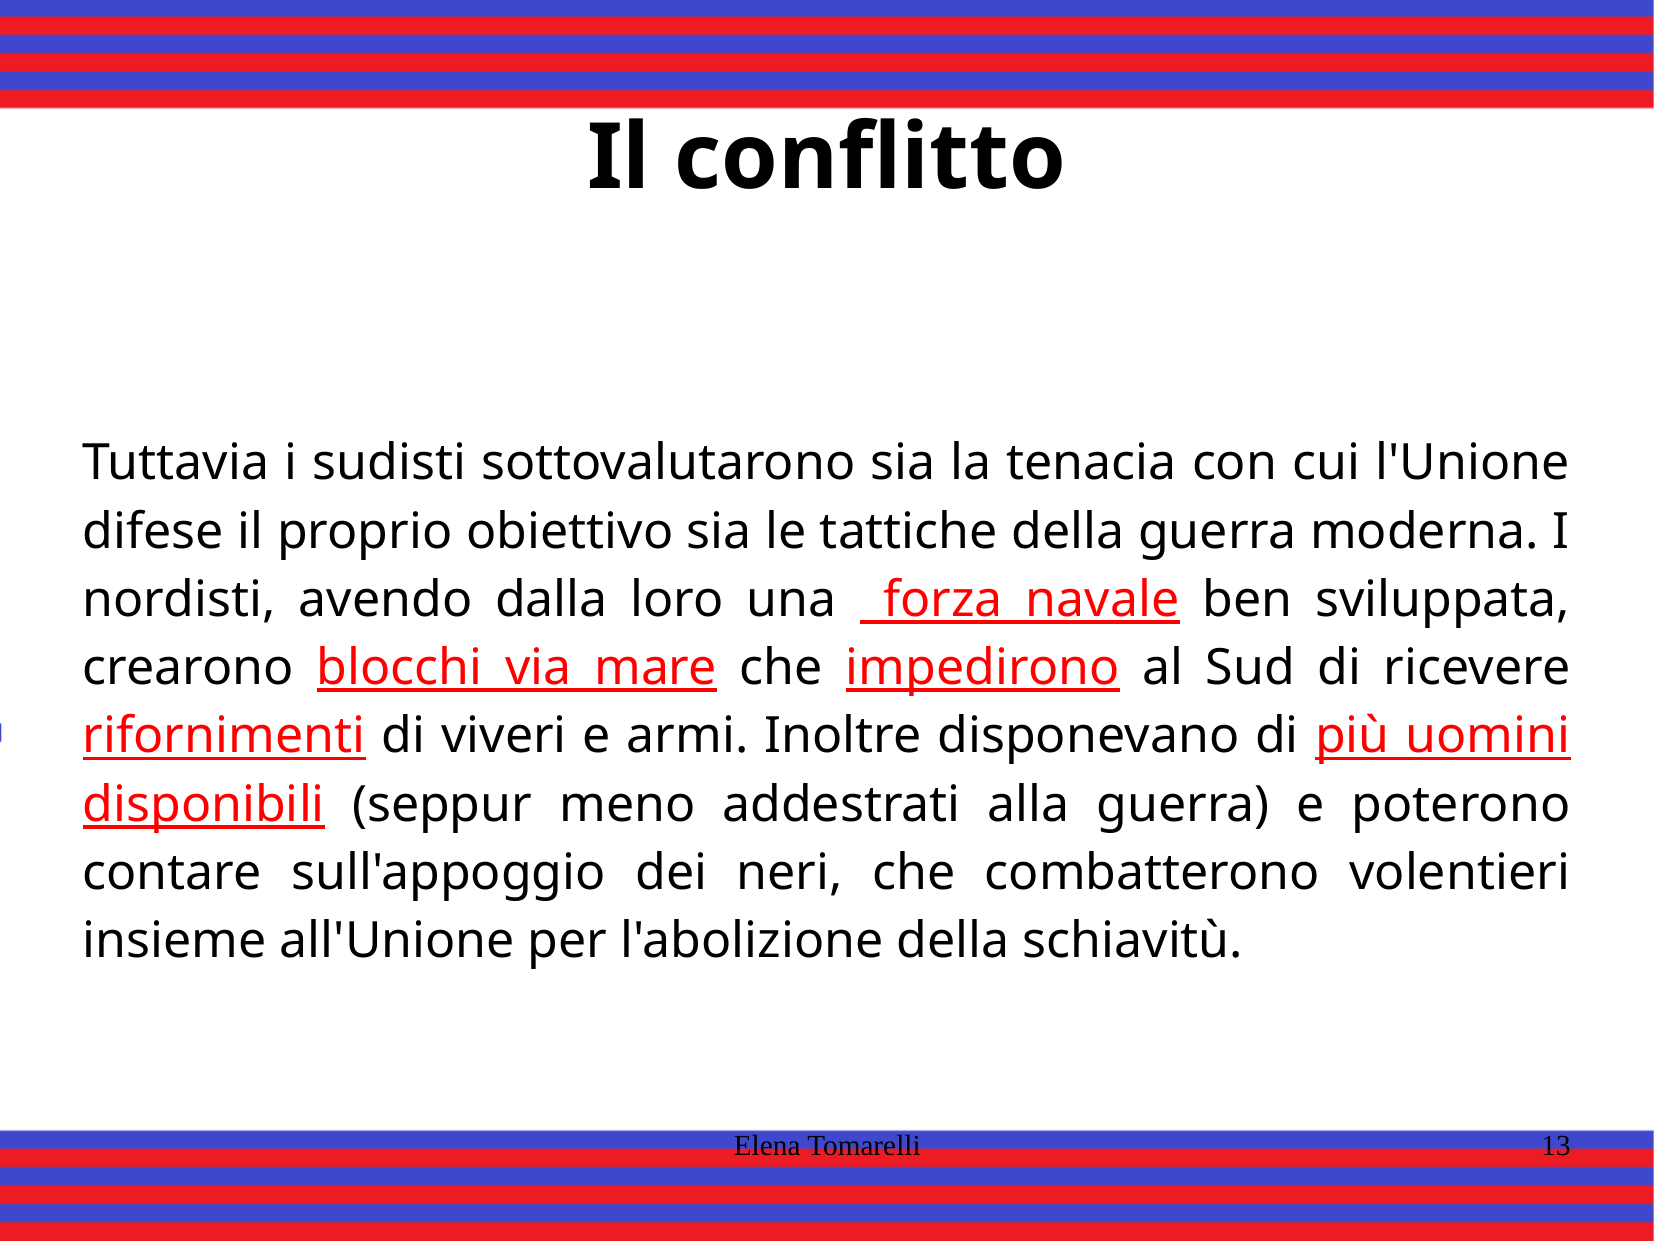

# Il conflitto
Tuttavia i sudisti sottovalutarono sia la tenacia con cui l'Unione difese il proprio obiettivo sia le tattiche della guerra moderna. I nordisti, avendo dalla loro una forza navale ben sviluppata, crearono blocchi via mare che impedirono al Sud di ricevere rifornimenti di viveri e armi. Inoltre disponevano di più uomini disponibili (seppur meno addestrati alla guerra) e poterono contare sull'appoggio dei neri, che combatterono volentieri insieme all'Unione per l'abolizione della schiavitù.
Elena Tomarelli
13